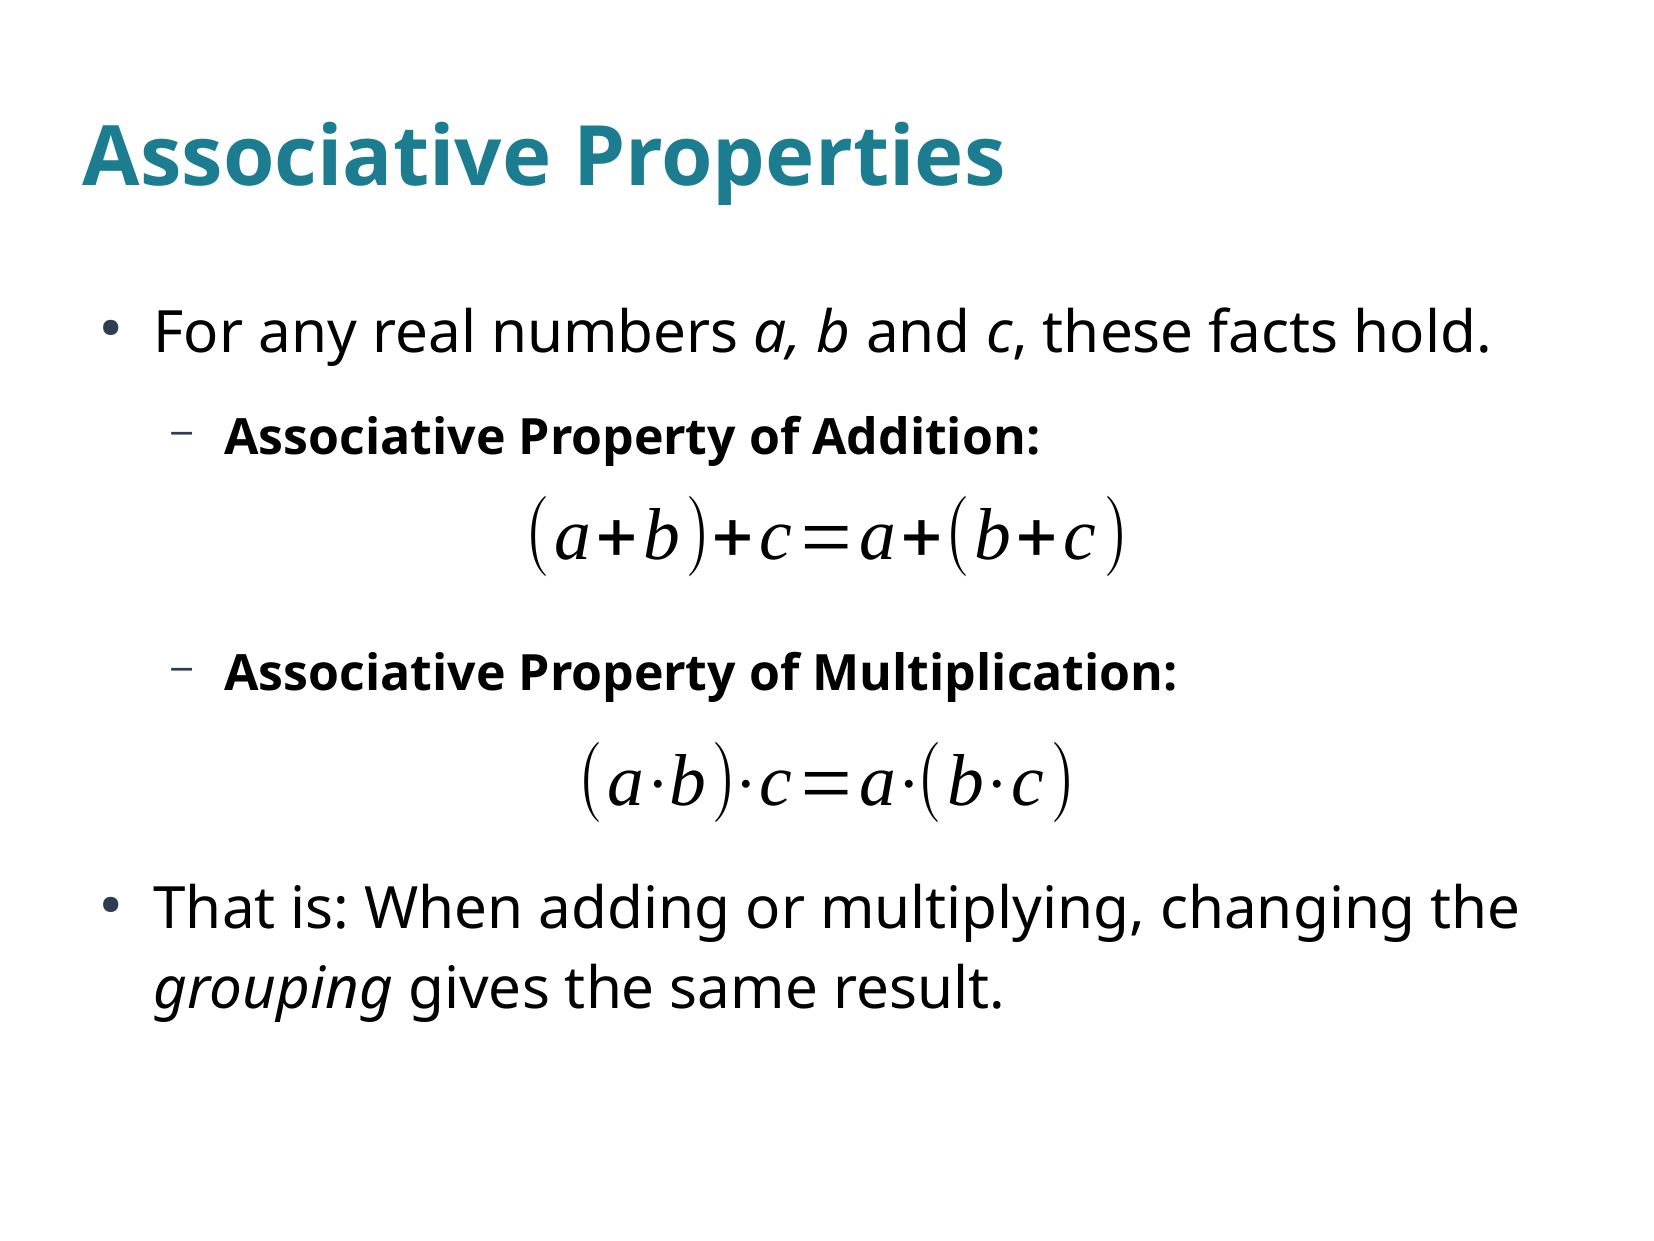

# Associative Properties
For any real numbers a, b and c, these facts hold.
Associative Property of Addition:
Associative Property of Multiplication:
That is: When adding or multiplying, changing the grouping gives the same result.